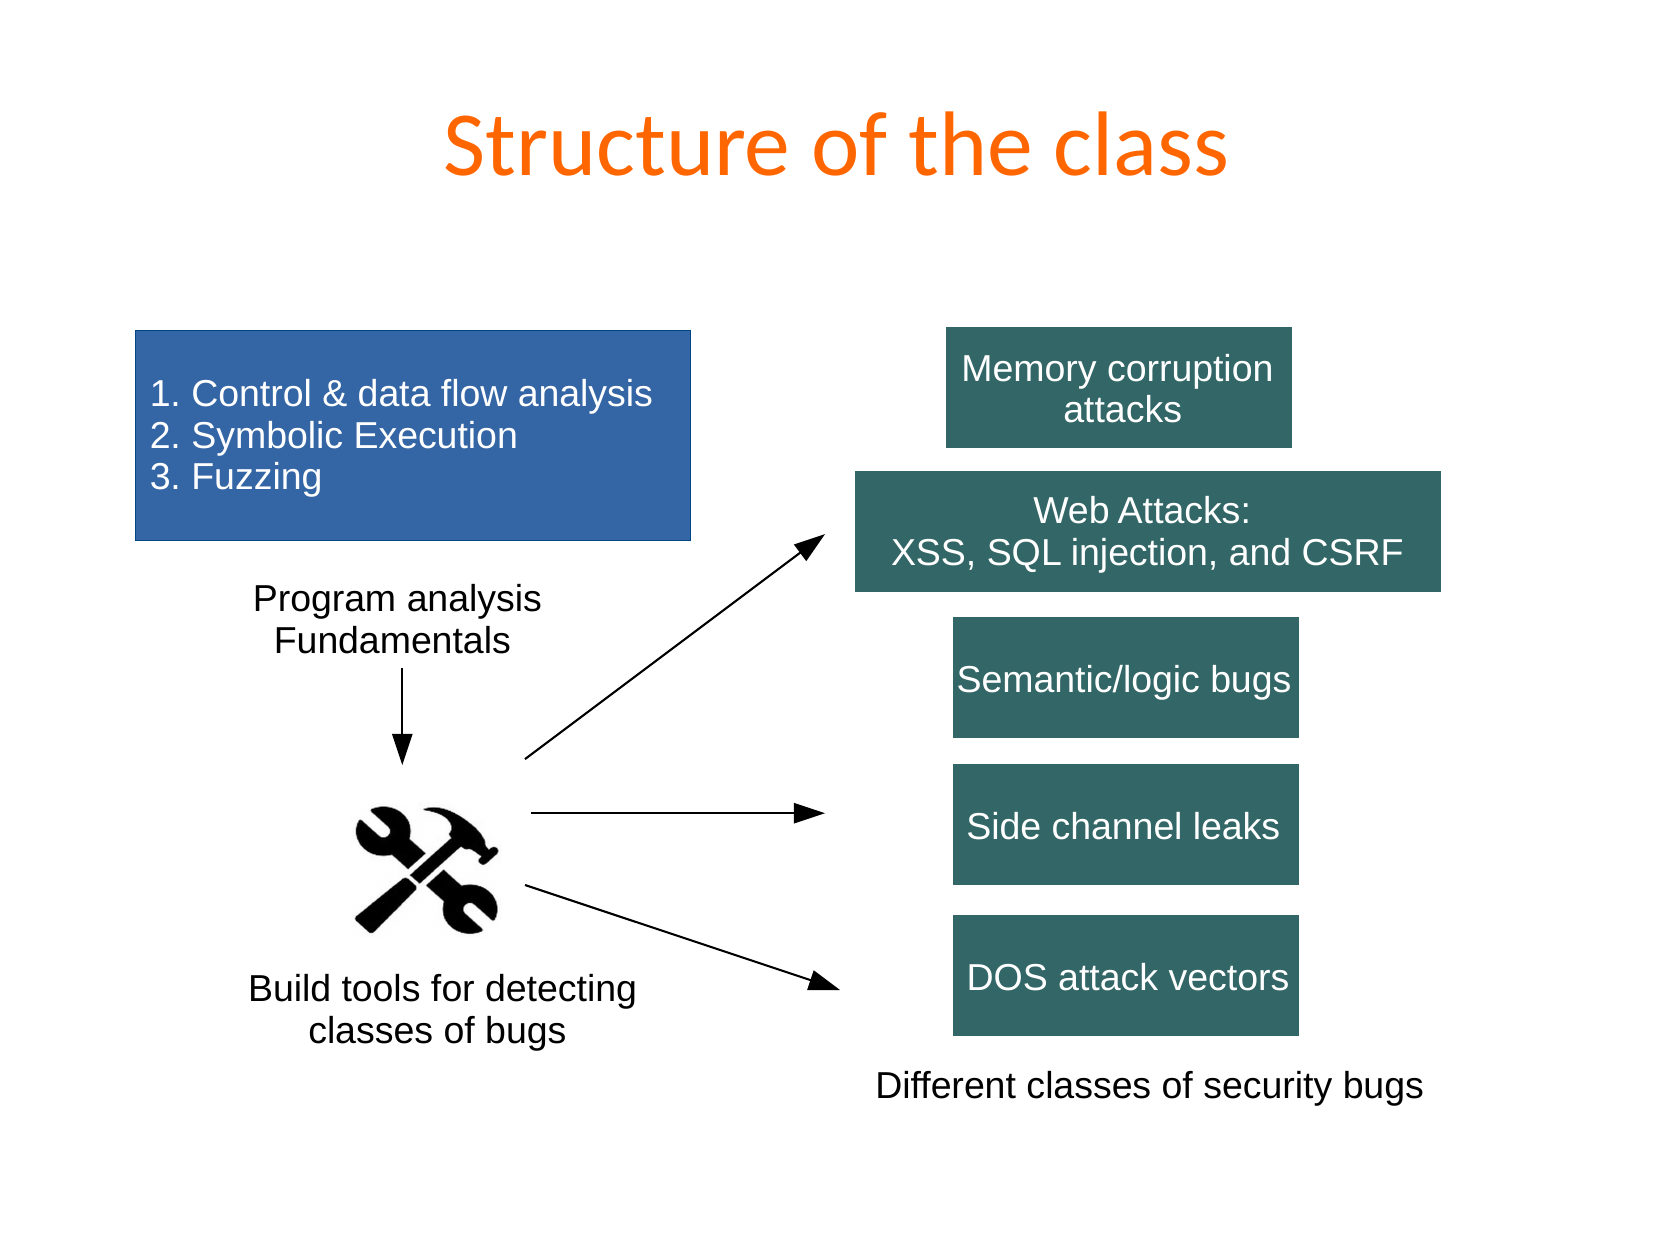

# Structure of the class
Memory corruption
attacks
1. Control & data flow analysis
2. Symbolic Execution
3. Fuzzing
Web Attacks:
XSS, SQL injection, and CSRF
Program analysis Fundamentals
Semantic/logic bugs
 Side channel leaks
 DOS attack vectors
Build tools for detecting
classes of bugs
Different classes of security bugs